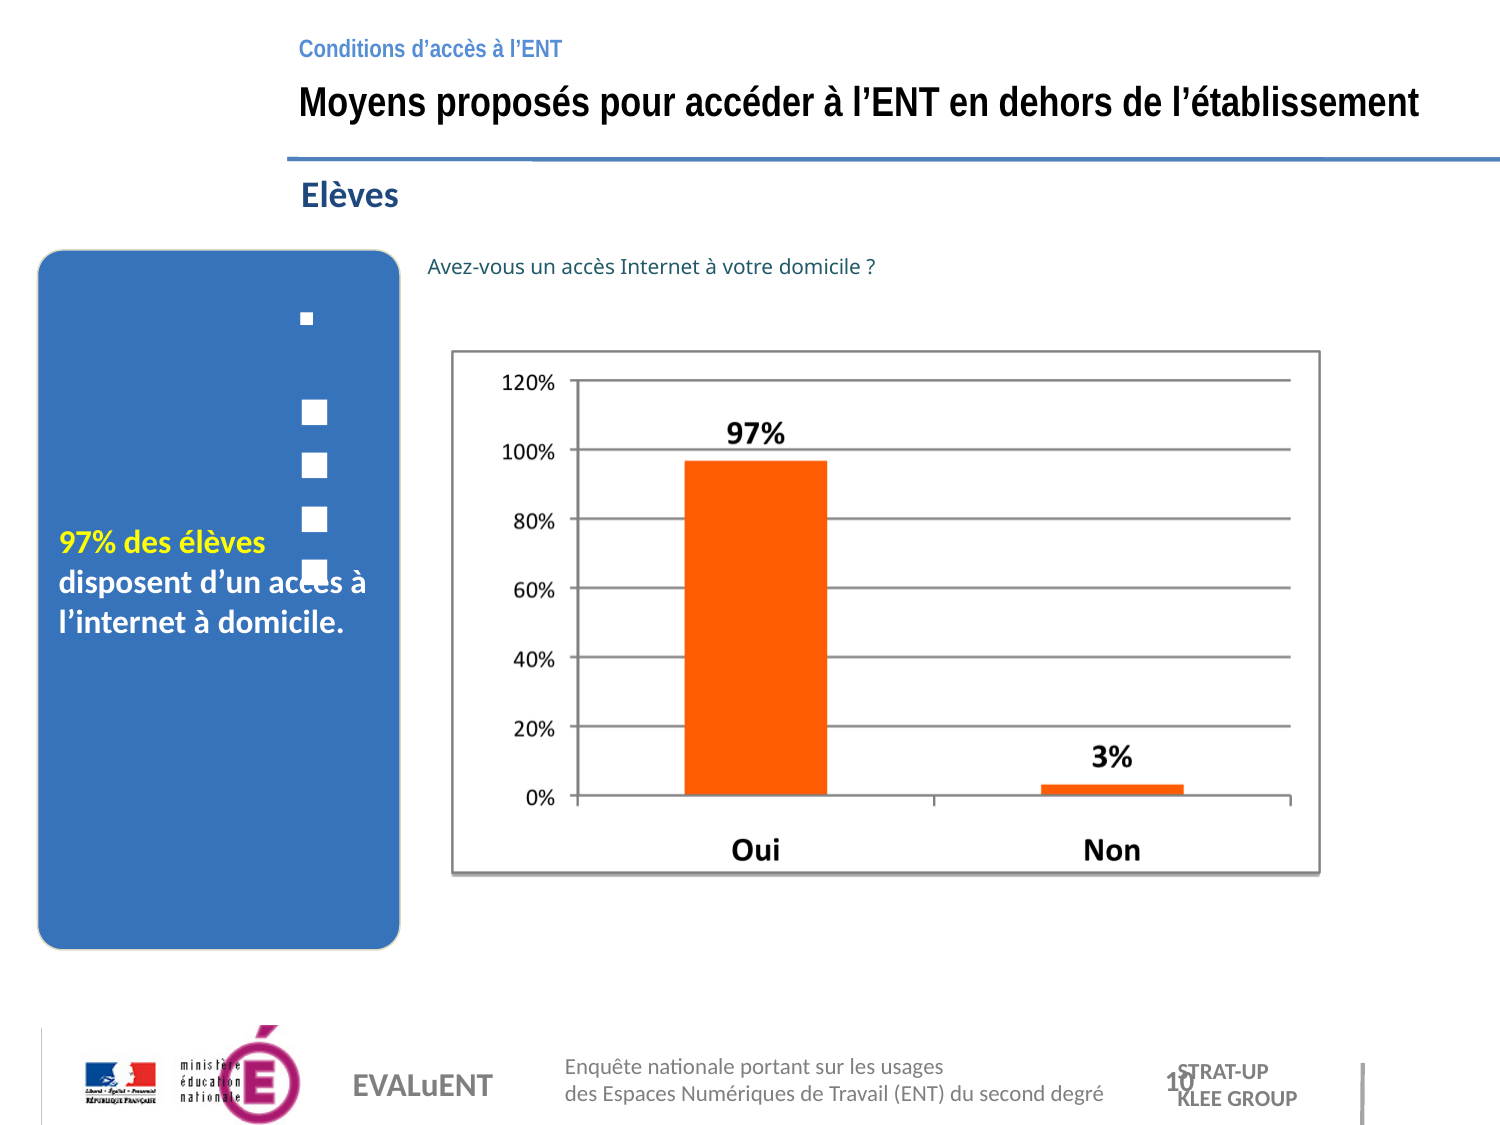

Conditions d’accès à l’ENT
Moyens proposés pour accéder à l’ENT en dehors de l’établissement
Elèves
Avez-vous un accès Internet à votre domicile ?
97% des élèves disposent d’un accès à l’internet à domicile.